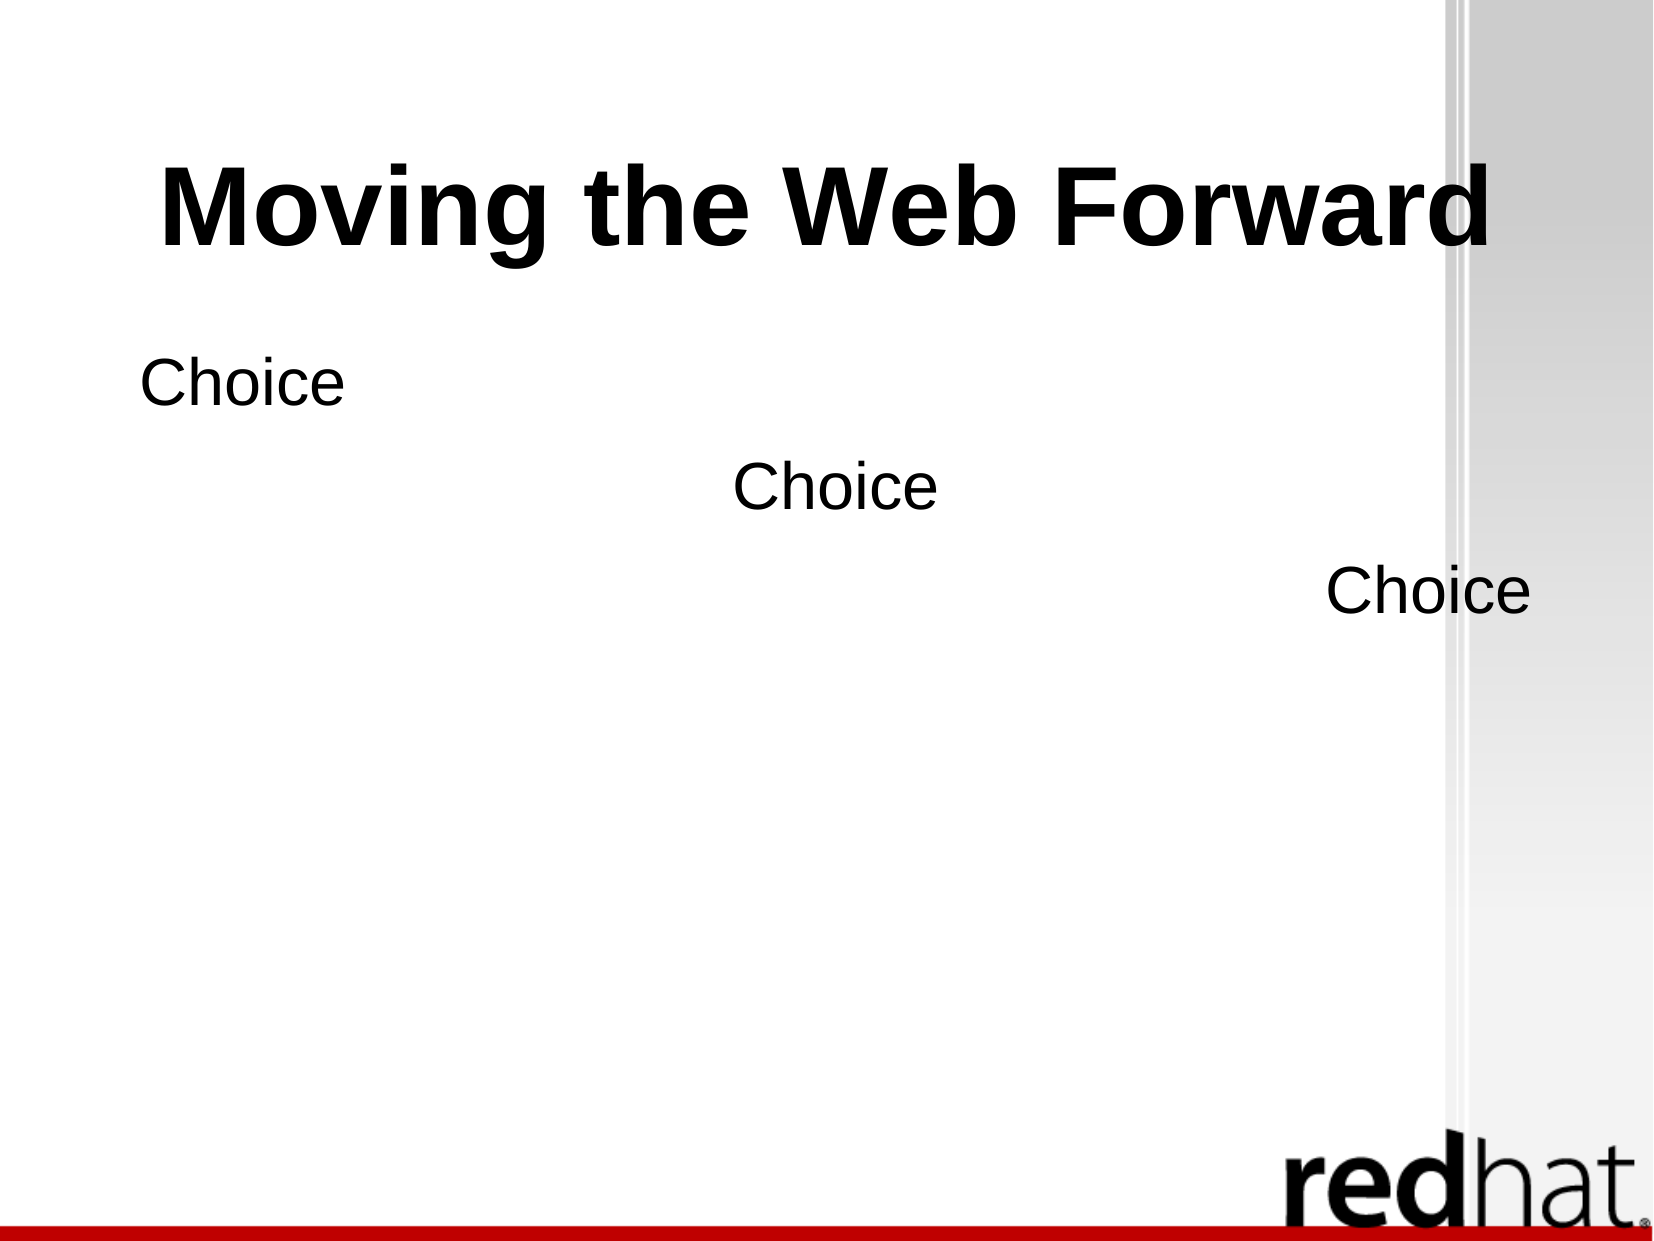

# Moving the Web Forward
Choice
Choice
Choice